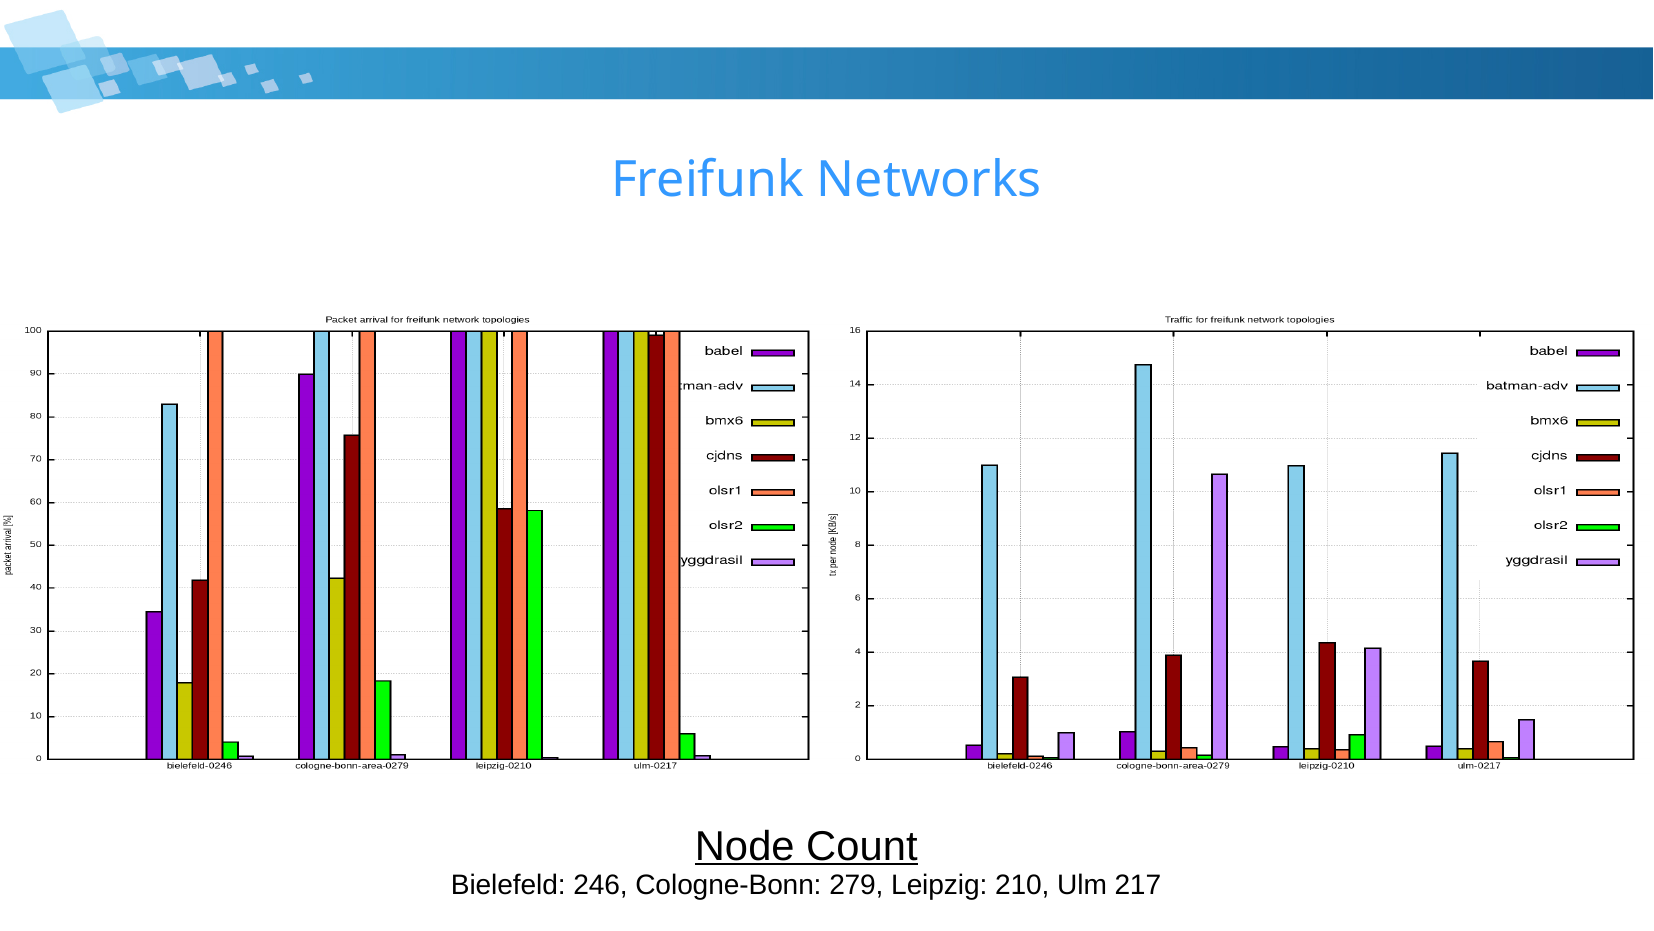

# Freifunk Networks
Node Count
Bielefeld: 246, Cologne-Bonn: 279, Leipzig: 210, Ulm 217